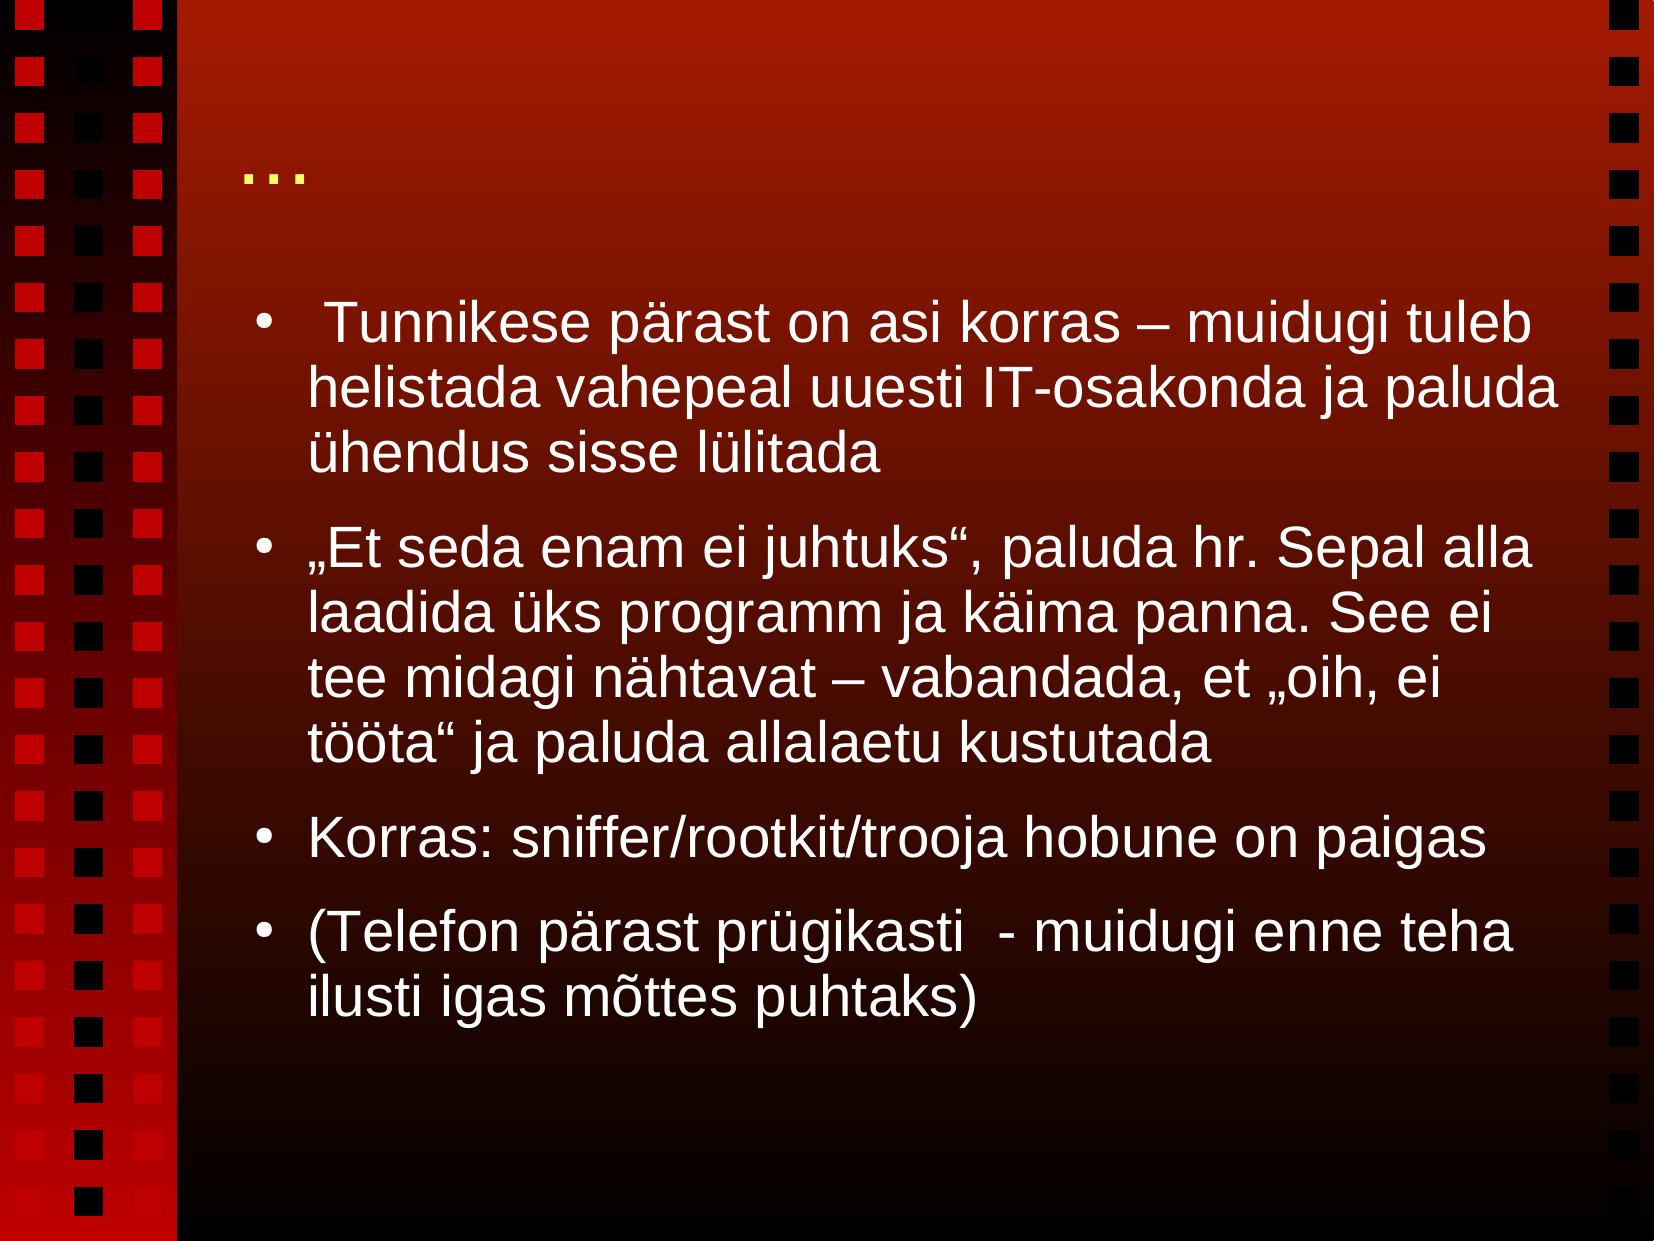

# ...
 Tunnikese pärast on asi korras – muidugi tuleb helistada vahepeal uuesti IT-osakonda ja paluda ühendus sisse lülitada
„Et seda enam ei juhtuks“, paluda hr. Sepal alla laadida üks programm ja käima panna. See ei tee midagi nähtavat – vabandada, et „oih, ei tööta“ ja paluda allalaetu kustutada
Korras: sniffer/rootkit/trooja hobune on paigas
(Telefon pärast prügikasti - muidugi enne teha ilusti igas mõttes puhtaks)